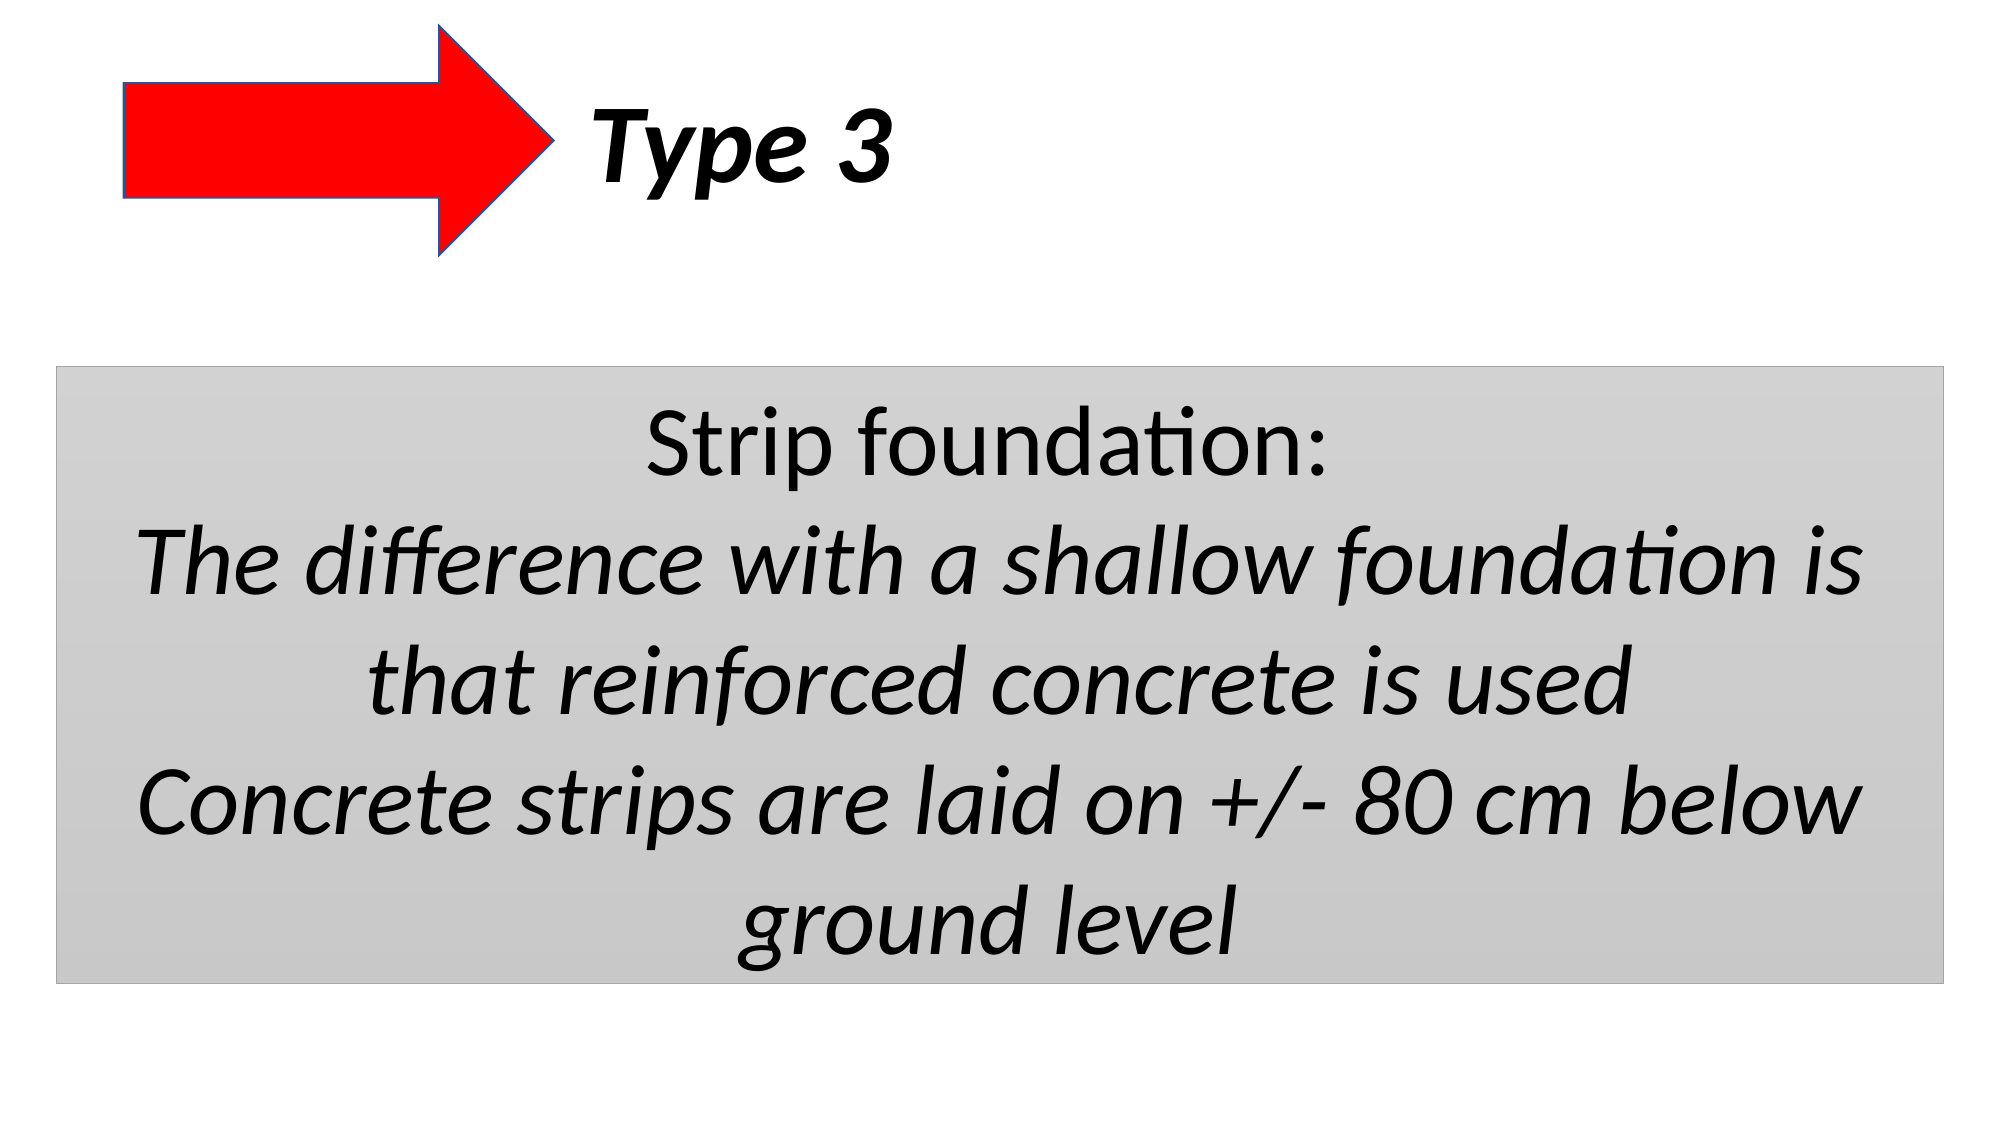

Type 3
Strip foundation:
The difference with a shallow foundation is that reinforced concrete is used
Concrete strips are laid on +/- 80 cm below ground level